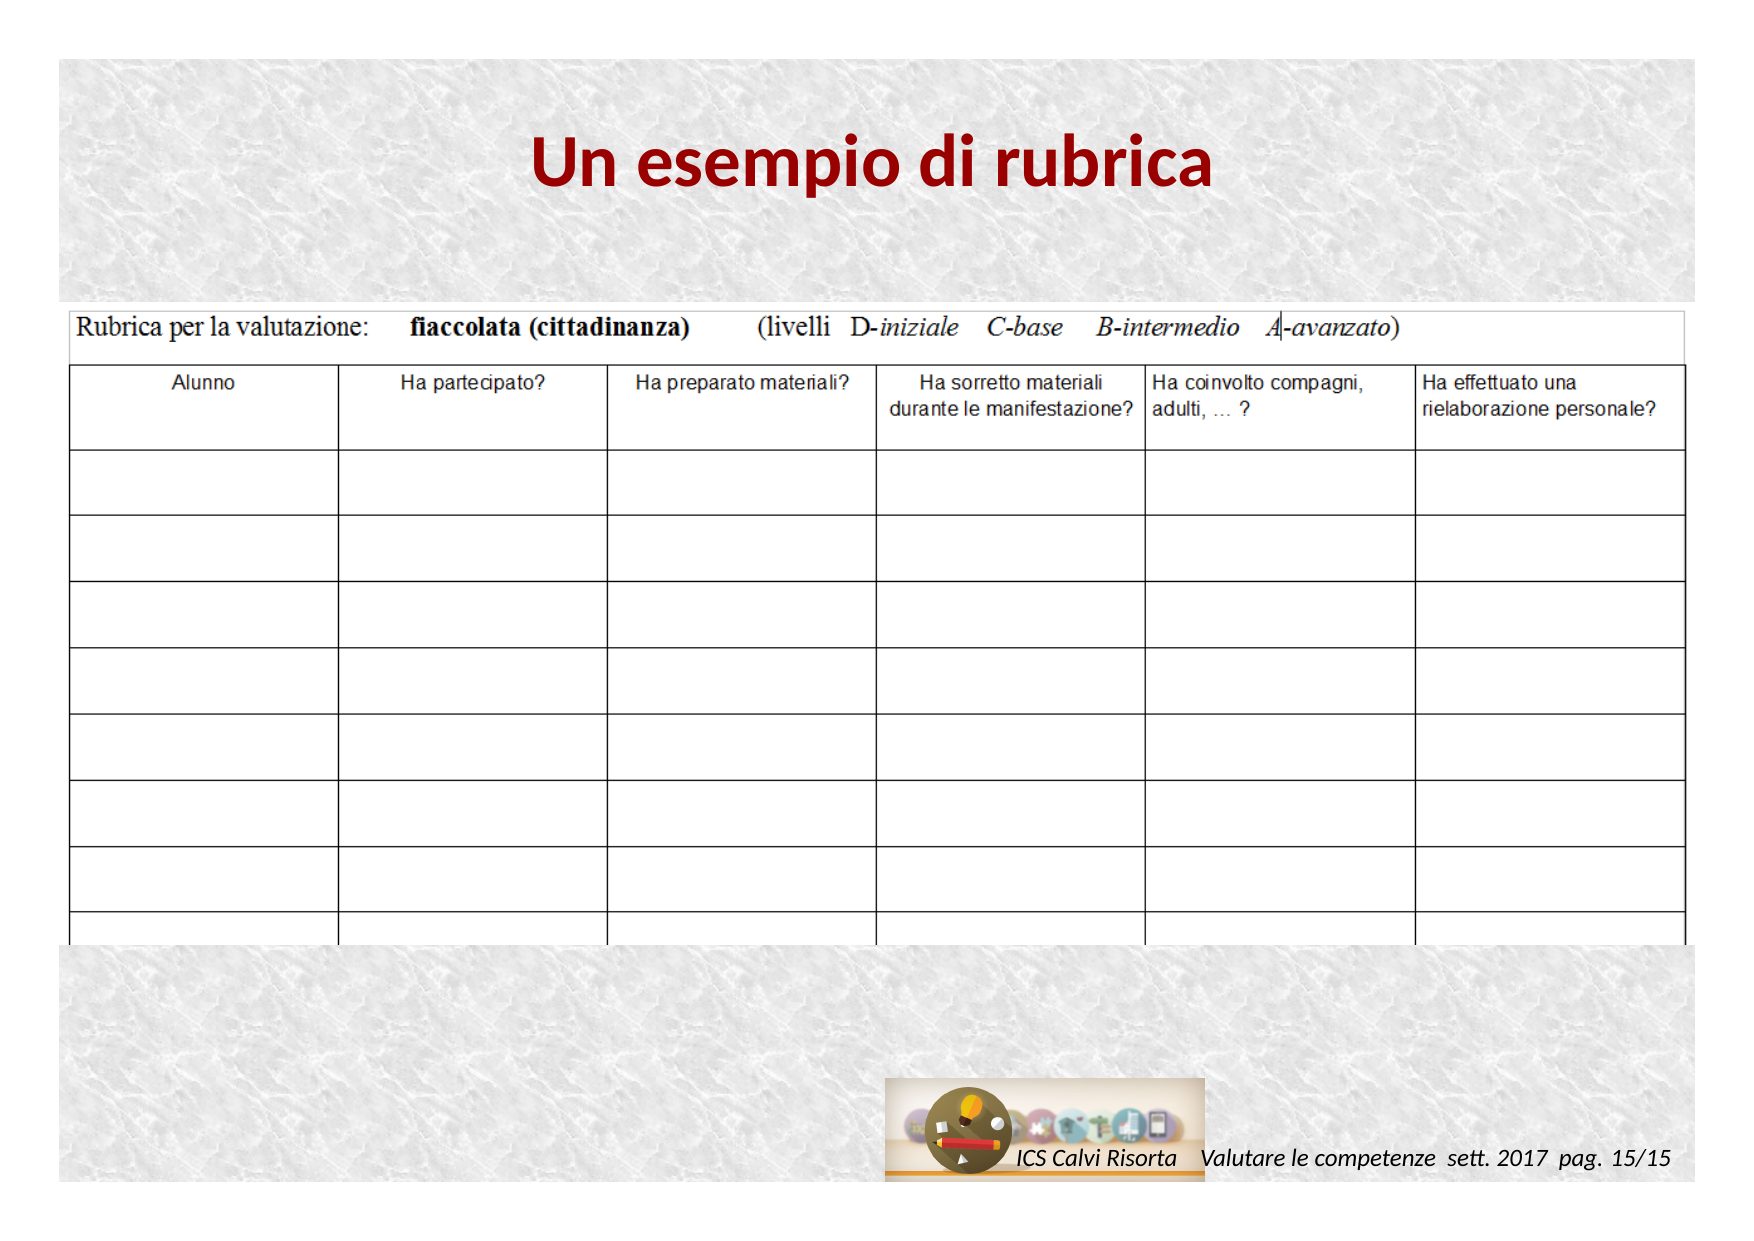

Un esempio di rubrica
#
ICS Calvi Risorta Valutre le competenze - sett. 2017
15